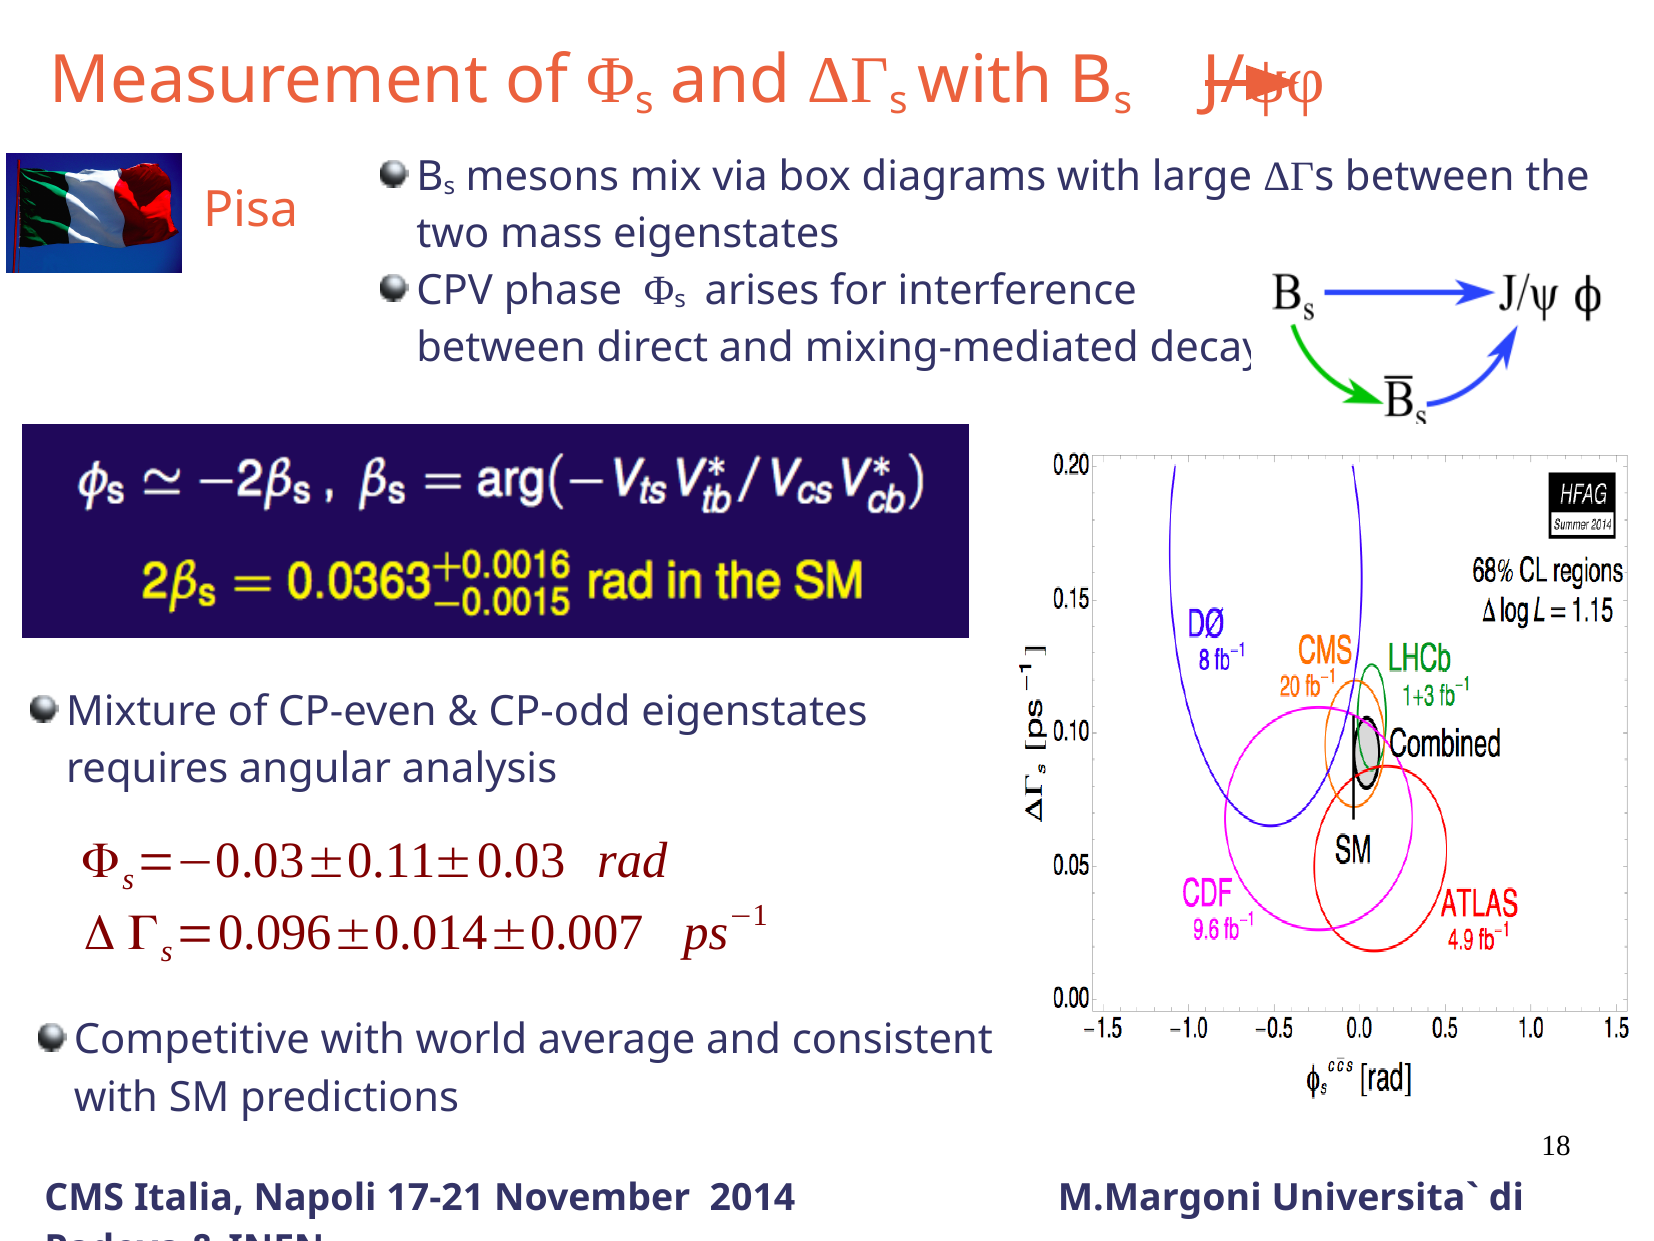

Measurement of Φs and ΔΓs with Bs J/ψφ
Bs mesons mix via box diagrams with large ΔΓs between the two mass eigenstates
CPV phase Φs arises for interference
between direct and mixing-mediated decays
Pisa
Mixture of CP-even & CP-odd eigenstates requires angular analysis
Competitive with world average and consistent with SM predictions
18
CMS Italia, Napoli 17-21 November 2014 M.Margoni Universita` di Padova & INFN